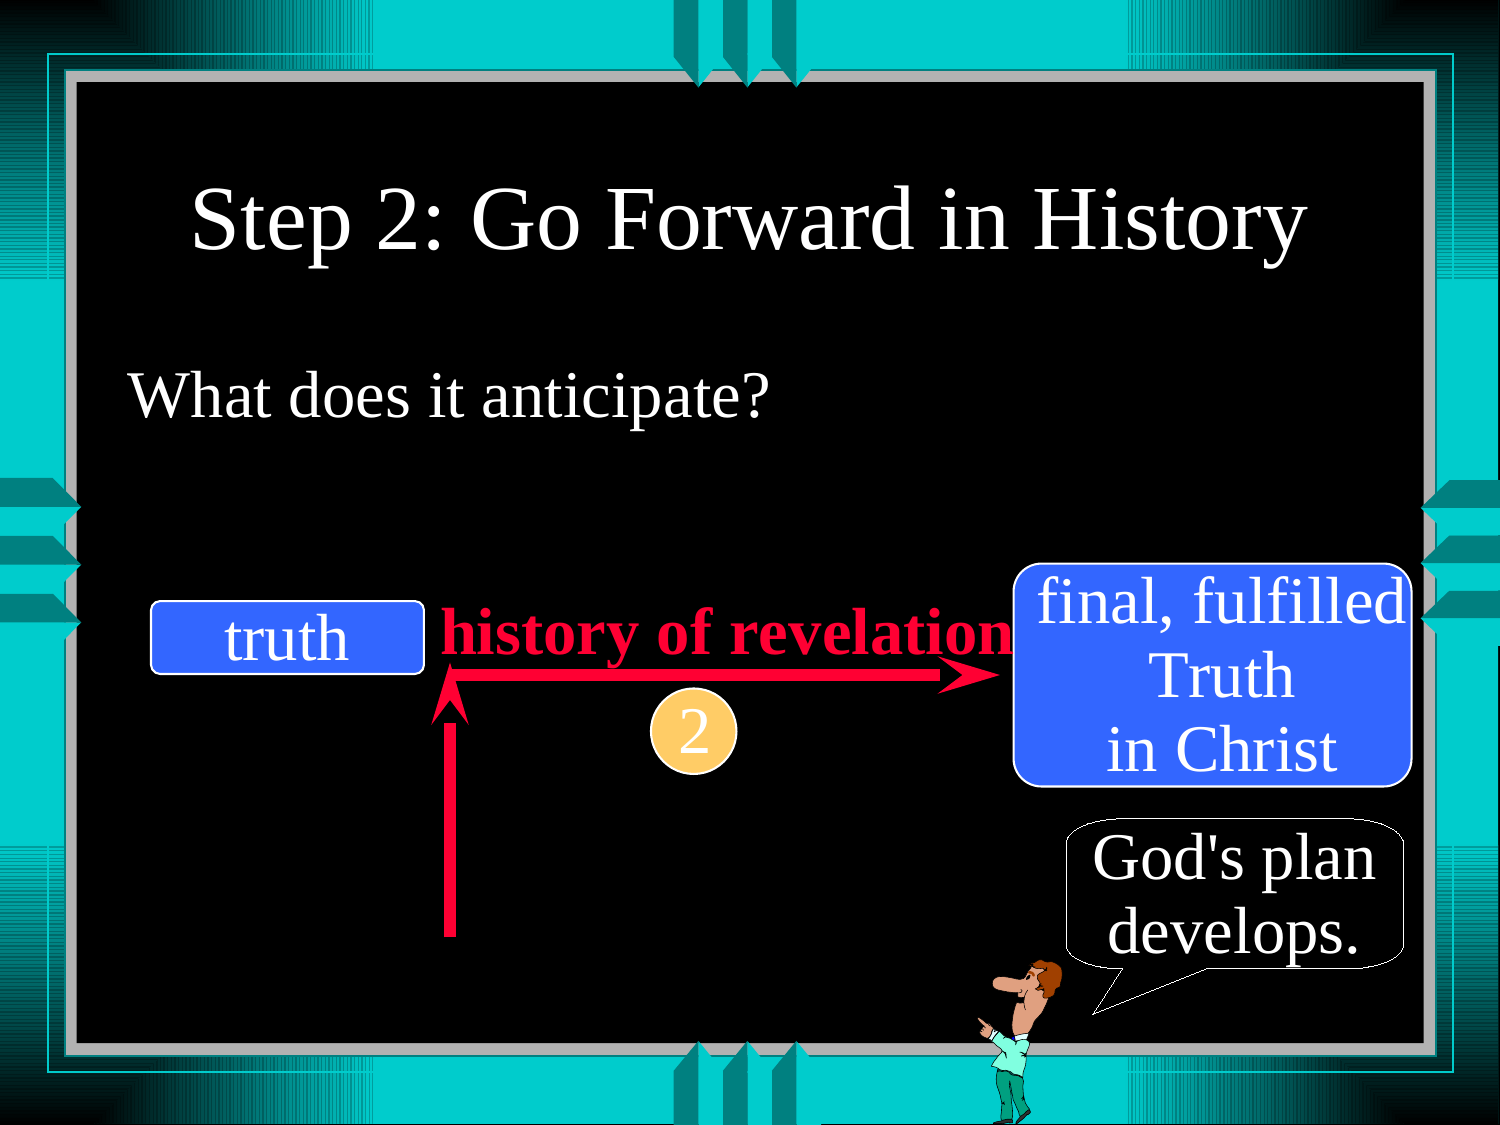

# Step 2: Go Forward in History
What does it anticipate?
final, fulfilled
Truth
in Christ
history of revelation
2
truth
God's plan
develops.